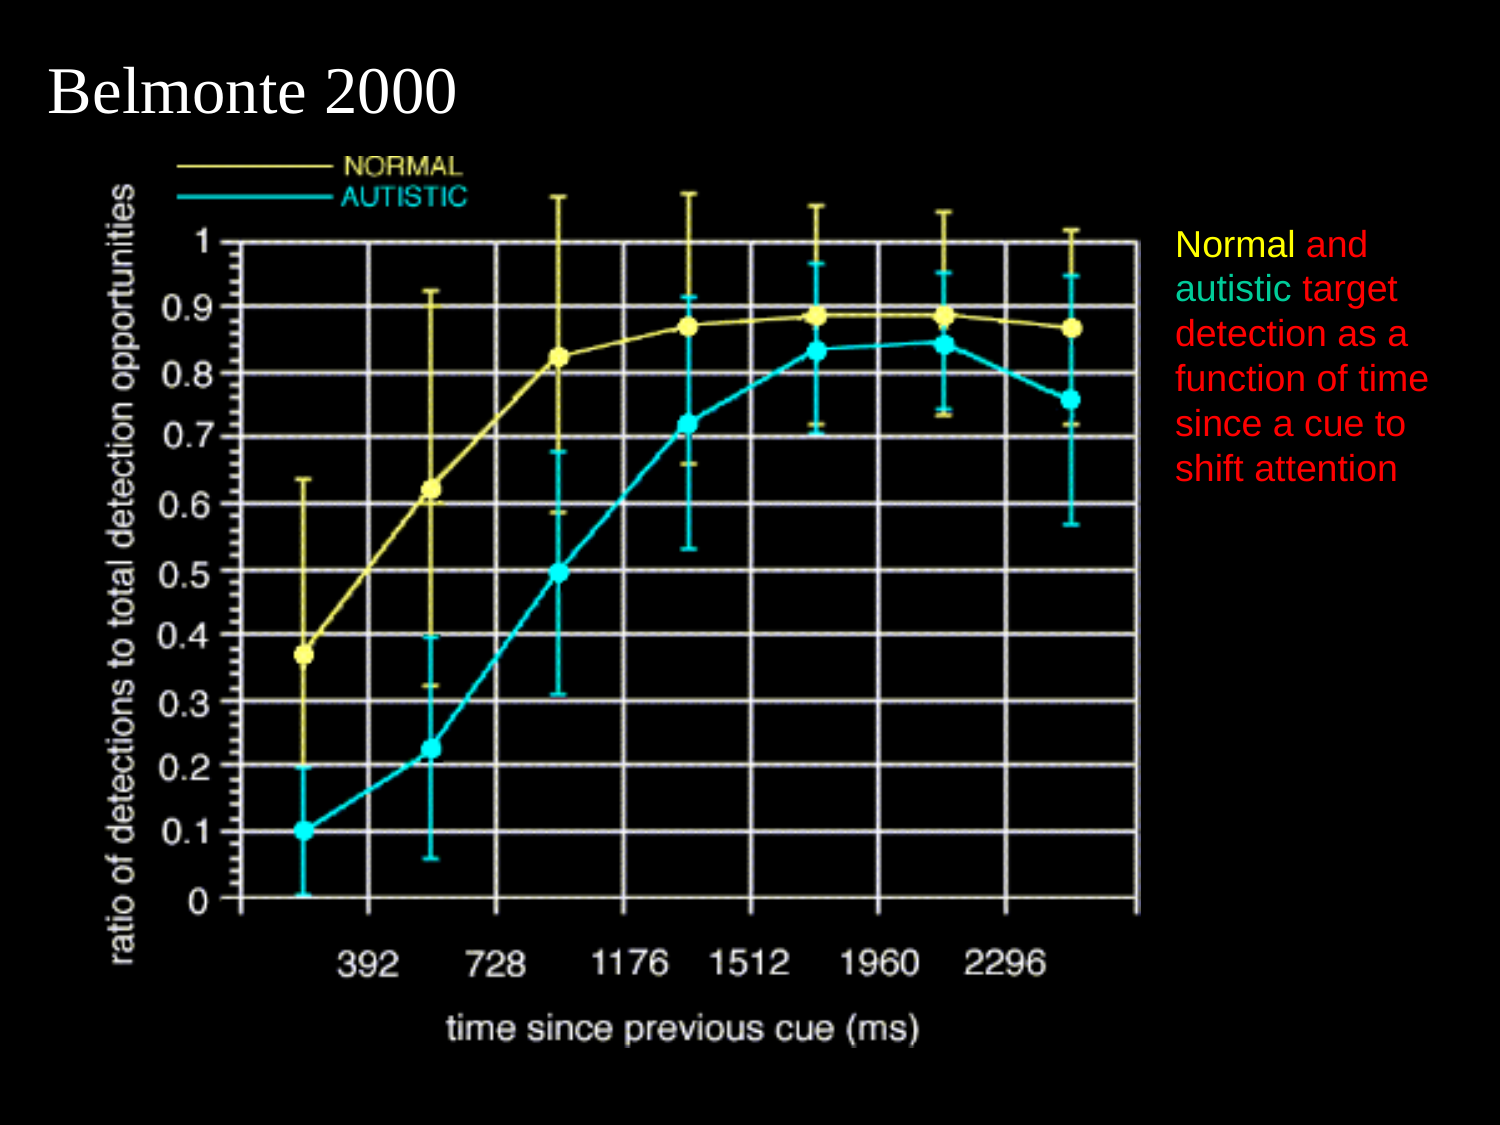

# Belmonte 2000
Normal and autistic target detection as a function of time since a cue to shift attention